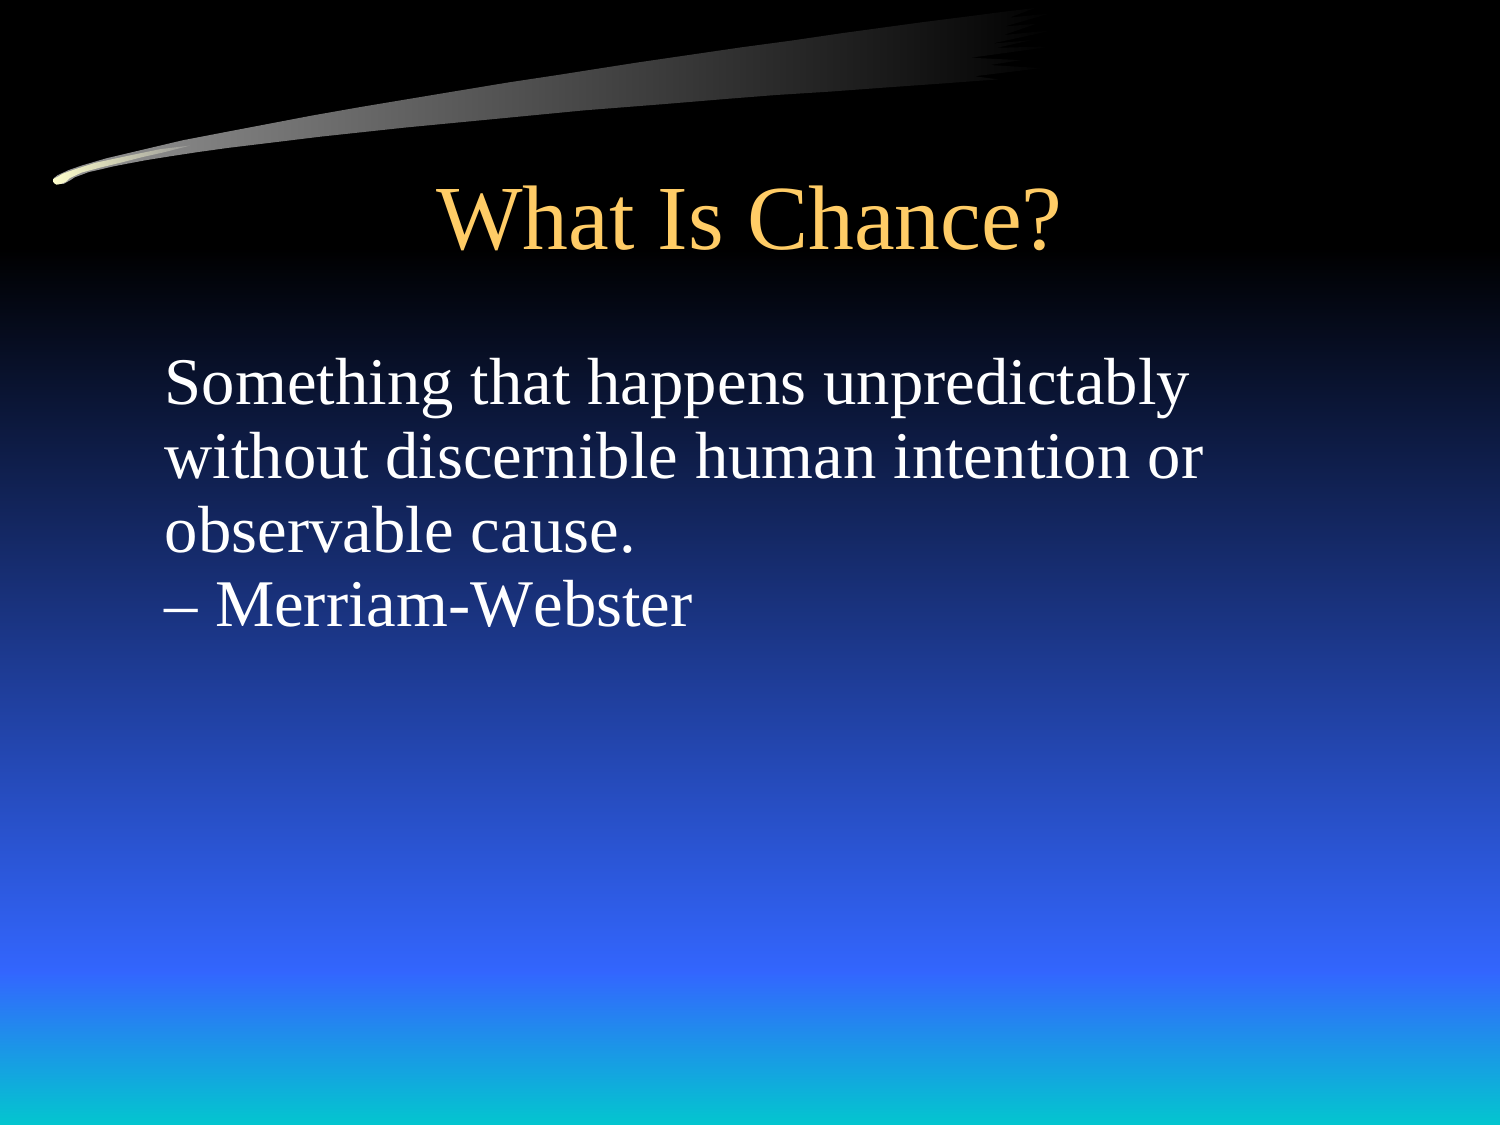

# What Is Chance?
Something that happens unpredictably without discernible human intention or observable cause.
– Merriam-Webster